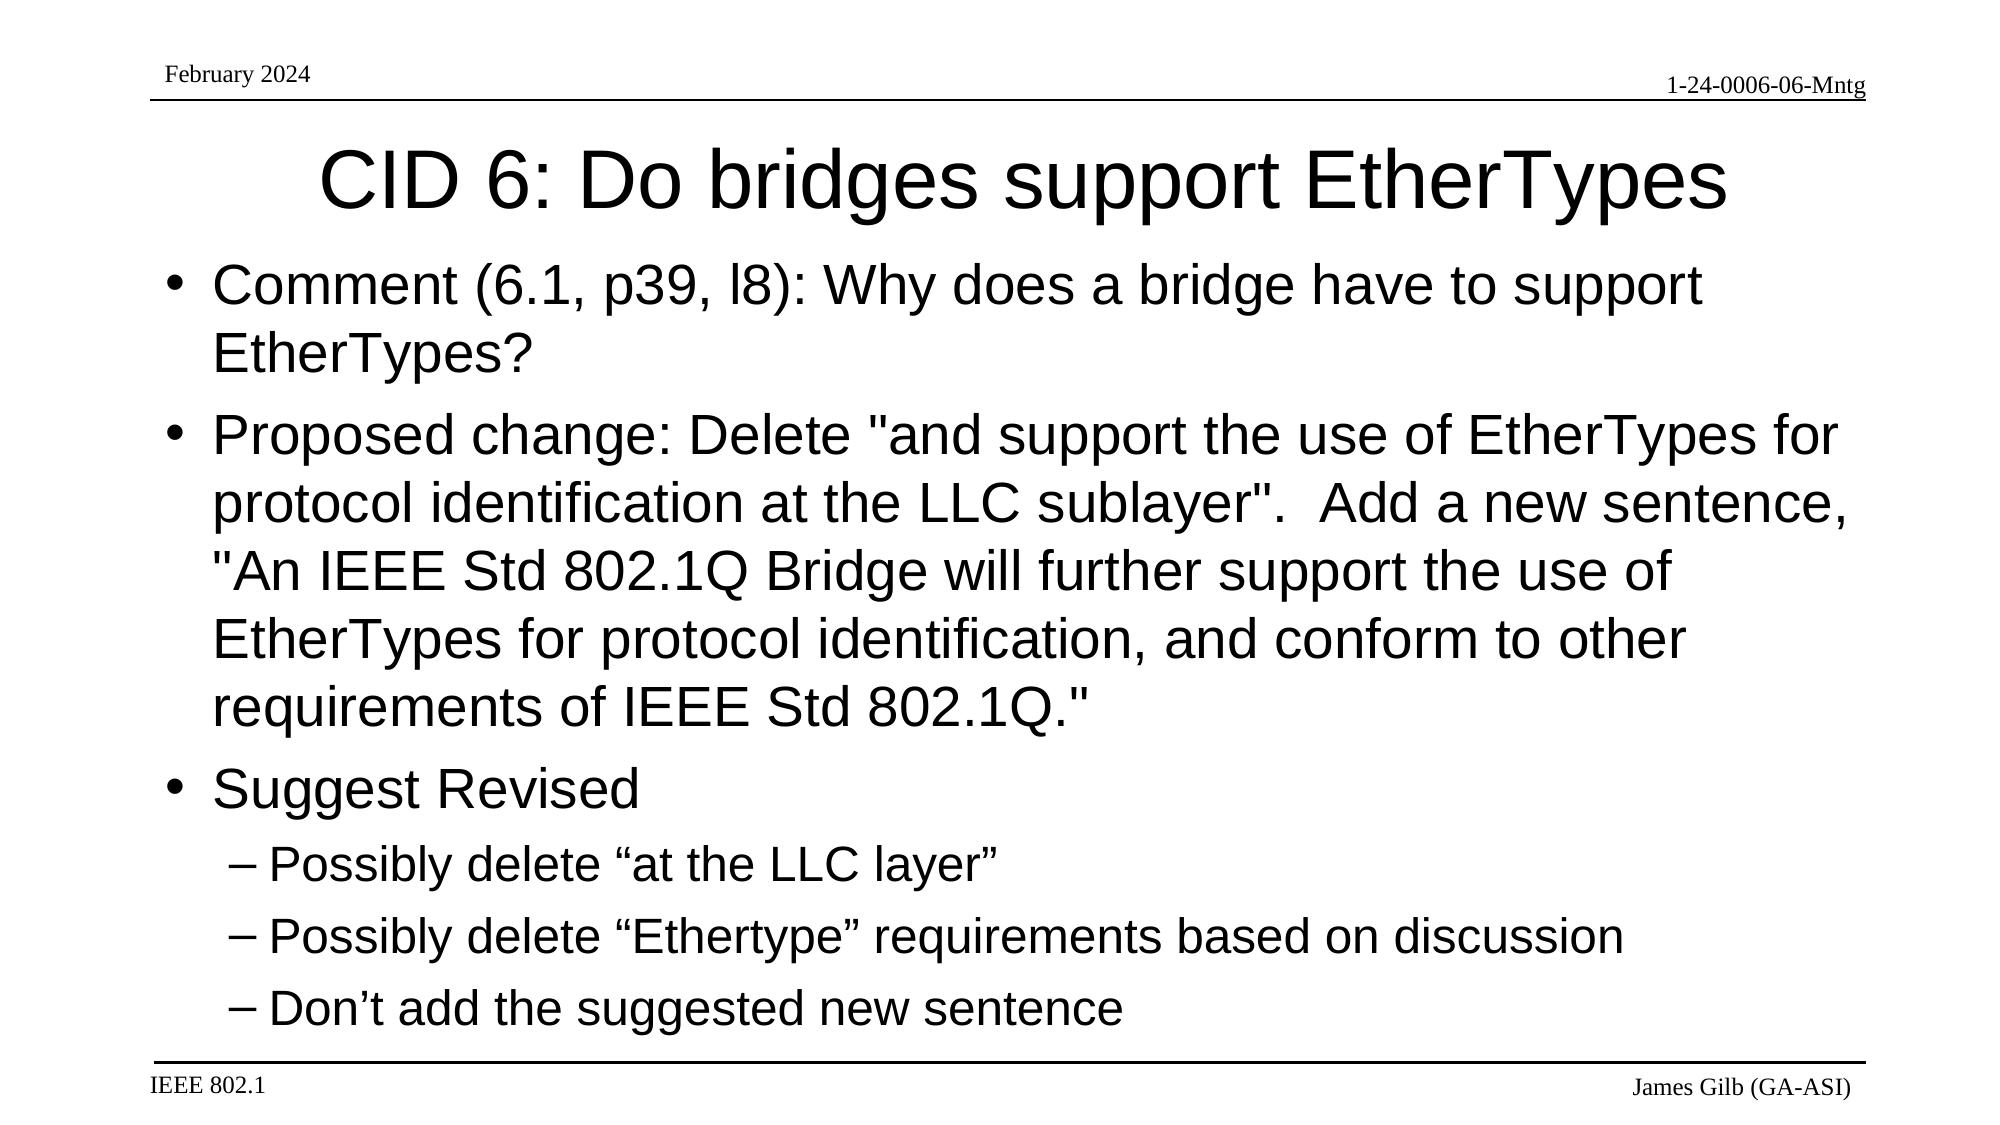

# CID 6: Do bridges support EtherTypes
Comment (6.1, p39, l8): Why does a bridge have to support EtherTypes?
Proposed change: Delete "and support the use of EtherTypes for protocol identification at the LLC sublayer". Add a new sentence, "An IEEE Std 802.1Q Bridge will further support the use of EtherTypes for protocol identification, and conform to other requirements of IEEE Std 802.1Q."
Suggest Revised
Possibly delete “at the LLC layer”
Possibly delete “Ethertype” requirements based on discussion
Don’t add the suggested new sentence